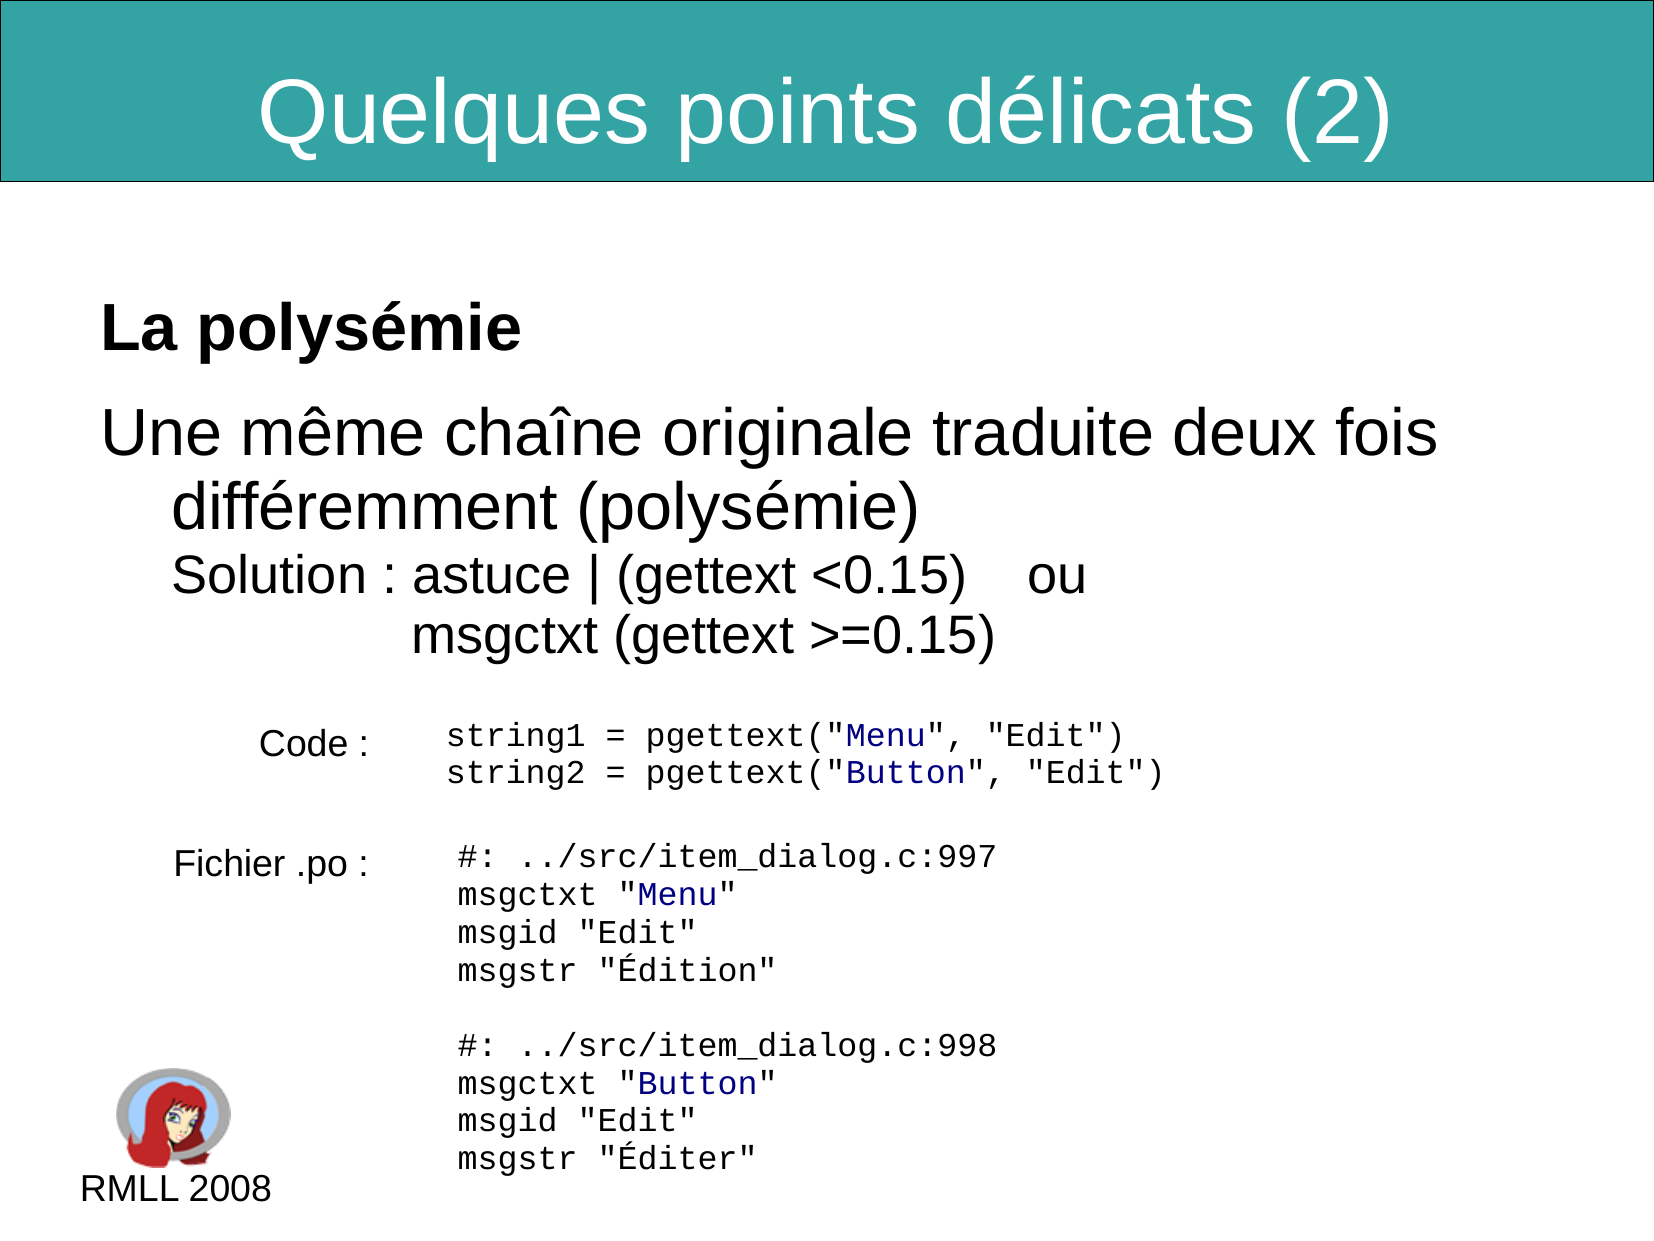

# Quelques points délicats (2)
La polysémie
Une même chaîne originale traduite deux fois différemment (polysémie)
Solution : astuce | (gettext <0.15) ou
 msgctxt (gettext >=0.15)
string1 = pgettext("Menu", "Edit")
string2 = pgettext("Button", "Edit")
Code :
#: ../src/item_dialog.c:997
msgctxt "Menu"
msgid "Edit"
msgstr "Édition"
#: ../src/item_dialog.c:998
msgctxt "Button"
msgid "Edit"
msgstr "Éditer"
Fichier .po :